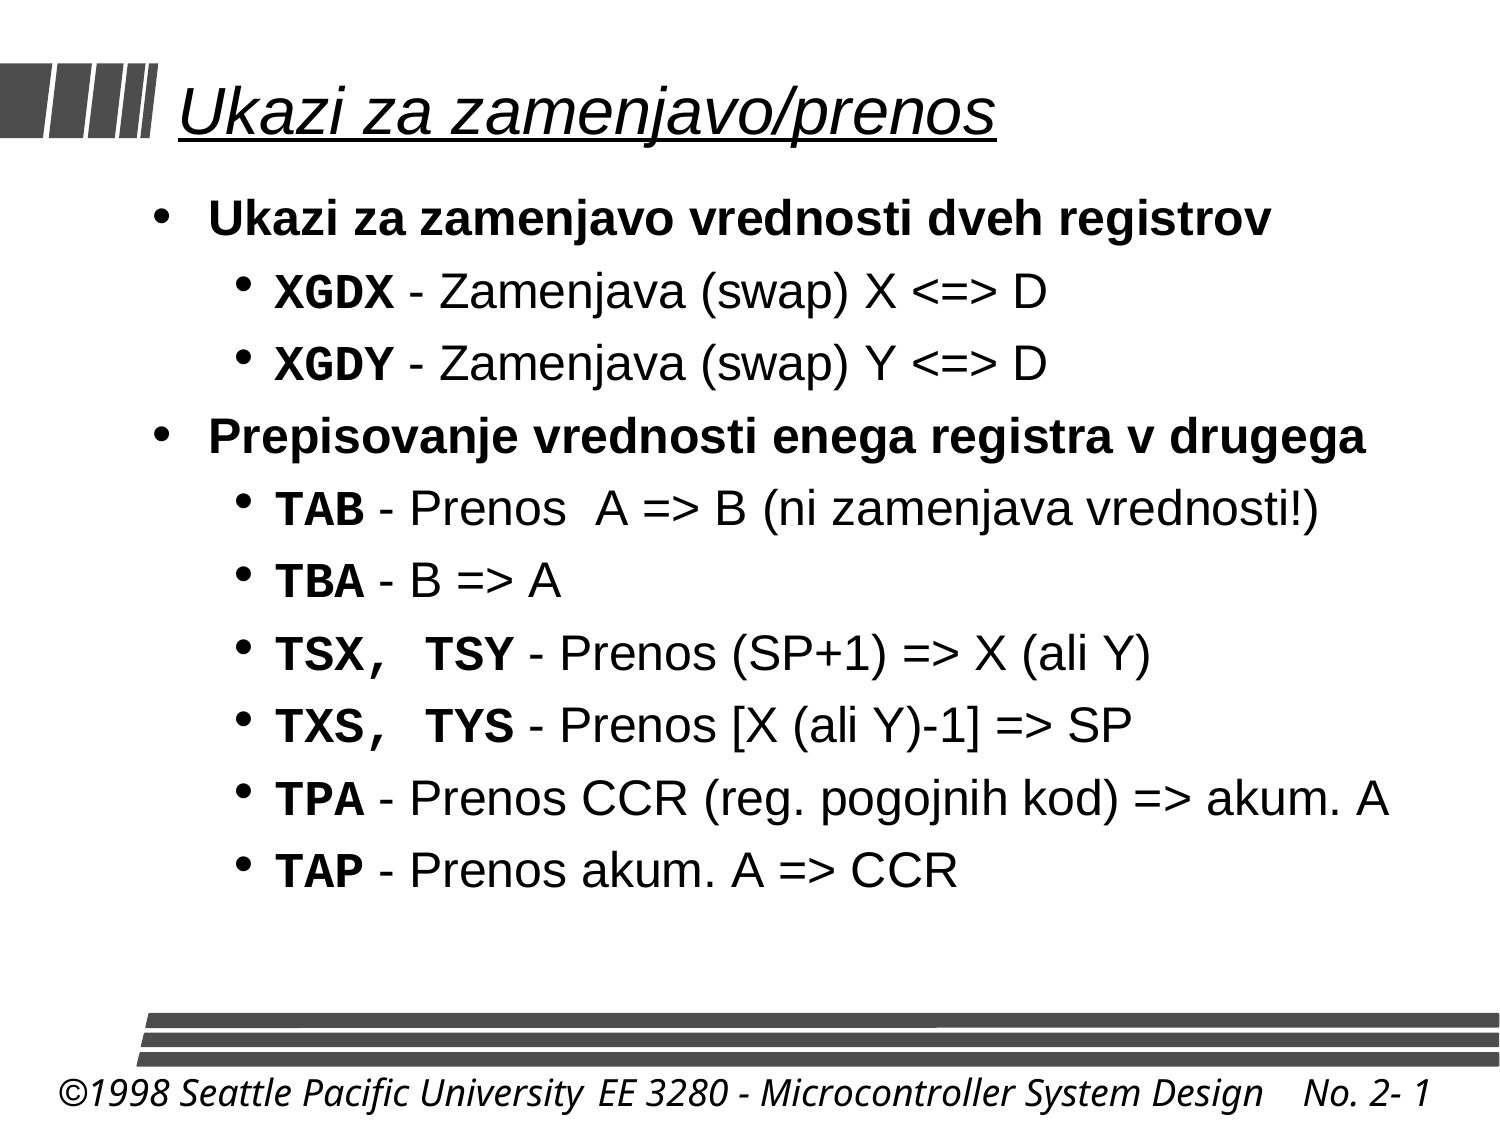

# Ukazi za zamenjavo/prenos
Ukazi za zamenjavo vrednosti dveh registrov
XGDX - Zamenjava (swap) X <=> D
XGDY - Zamenjava (swap) Y <=> D
Prepisovanje vrednosti enega registra v drugega
TAB - Prenos A => B (ni zamenjava vrednosti!)
TBA - B => A
TSX, TSY - Prenos (SP+1) => X (ali Y)
TXS, TYS - Prenos [X (ali Y)-1] => SP
TPA - Prenos CCR (reg. pogojnih kod) => akum. A
TAP - Prenos akum. A => CCR